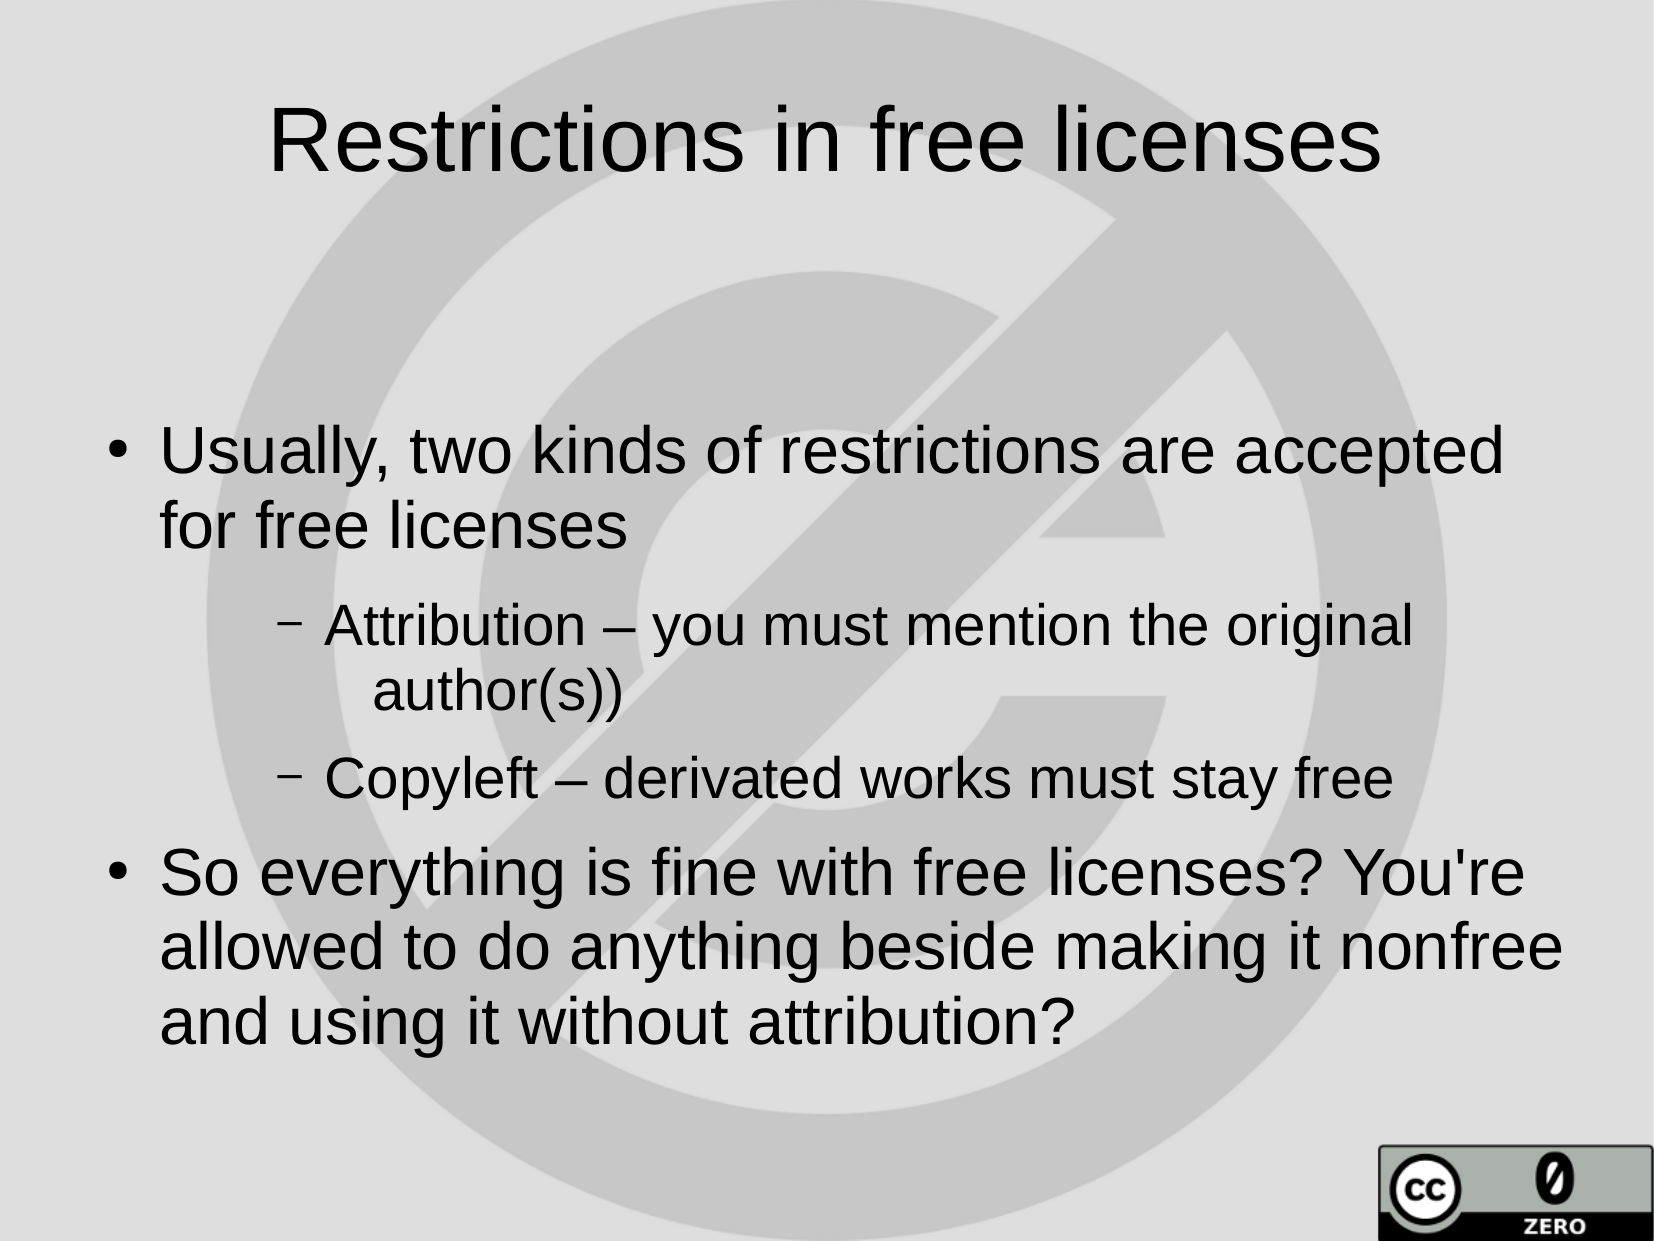

# Restrictions in free licenses
Usually, two kinds of restrictions are accepted for free licenses
Attribution – you must mention the original author(s))
Copyleft – derivated works must stay free
So everything is fine with free licenses? You're allowed to do anything beside making it nonfree and using it without attribution?